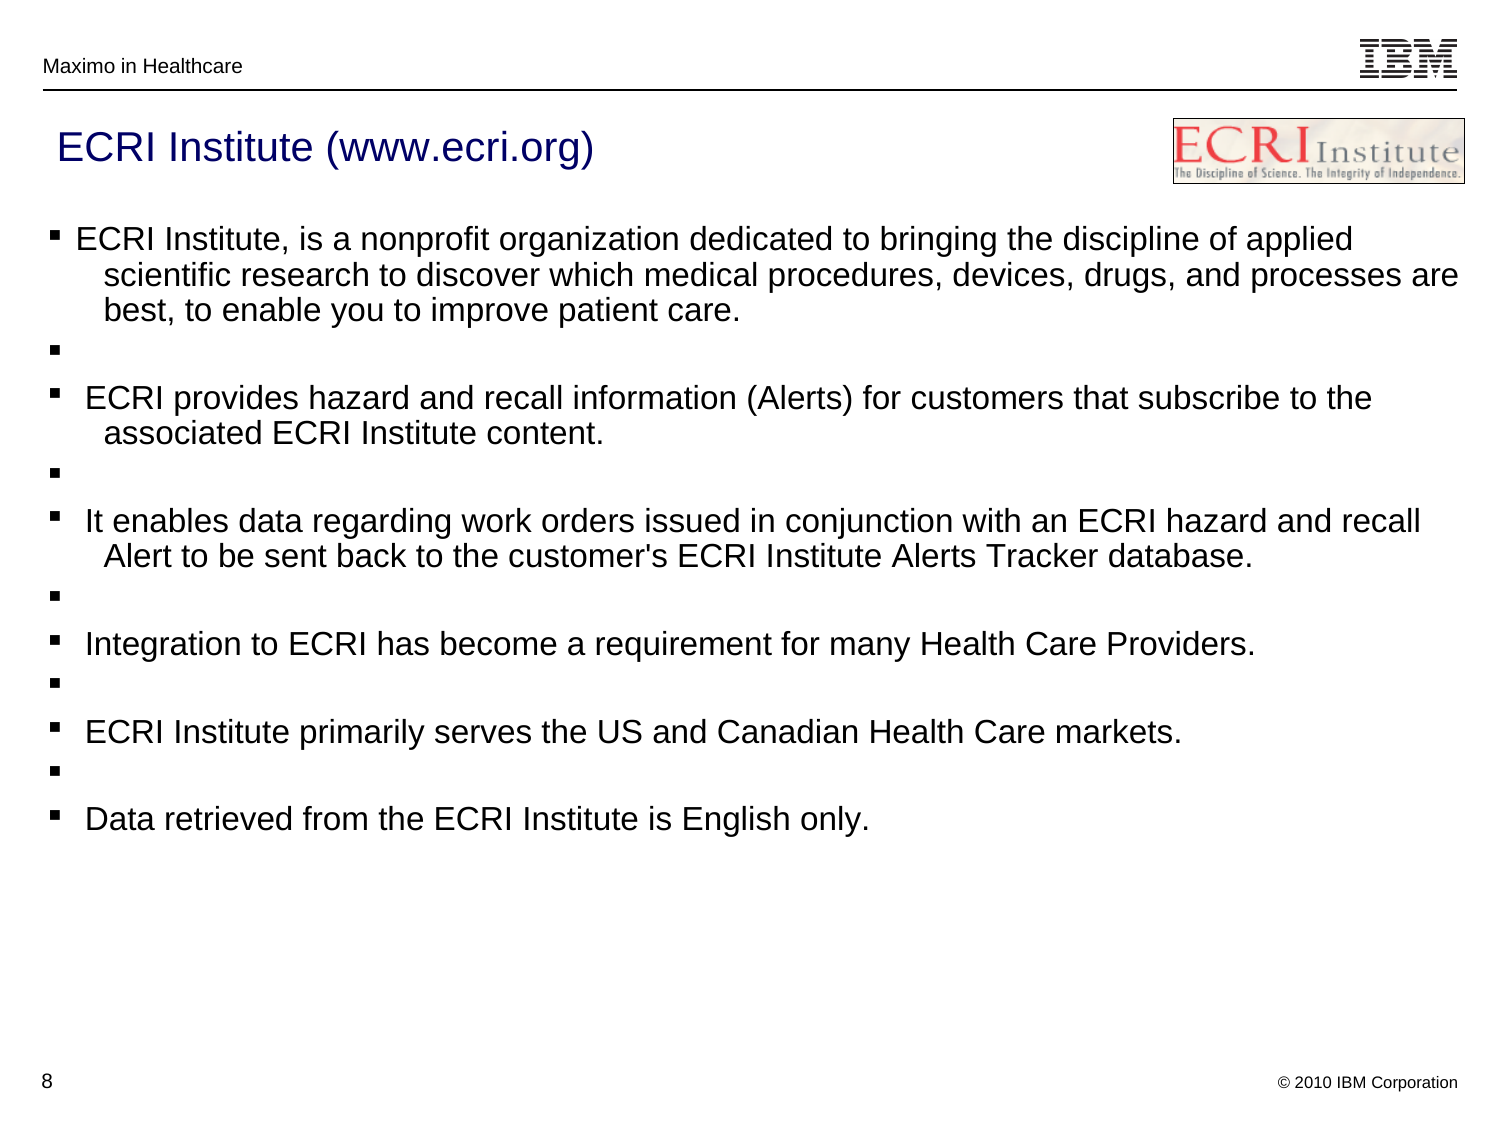

# ECRI Institute (www.ecri.org)
ECRI Institute, is a nonprofit organization dedicated to bringing the discipline of applied scientific research to discover which medical procedures, devices, drugs, and processes are best, to enable you to improve patient care.
 ECRI provides hazard and recall information (Alerts) for customers that subscribe to the associated ECRI Institute content.
 It enables data regarding work orders issued in conjunction with an ECRI hazard and recall Alert to be sent back to the customer's ECRI Institute Alerts Tracker database.
 Integration to ECRI has become a requirement for many Health Care Providers.
 ECRI Institute primarily serves the US and Canadian Health Care markets.
 Data retrieved from the ECRI Institute is English only.